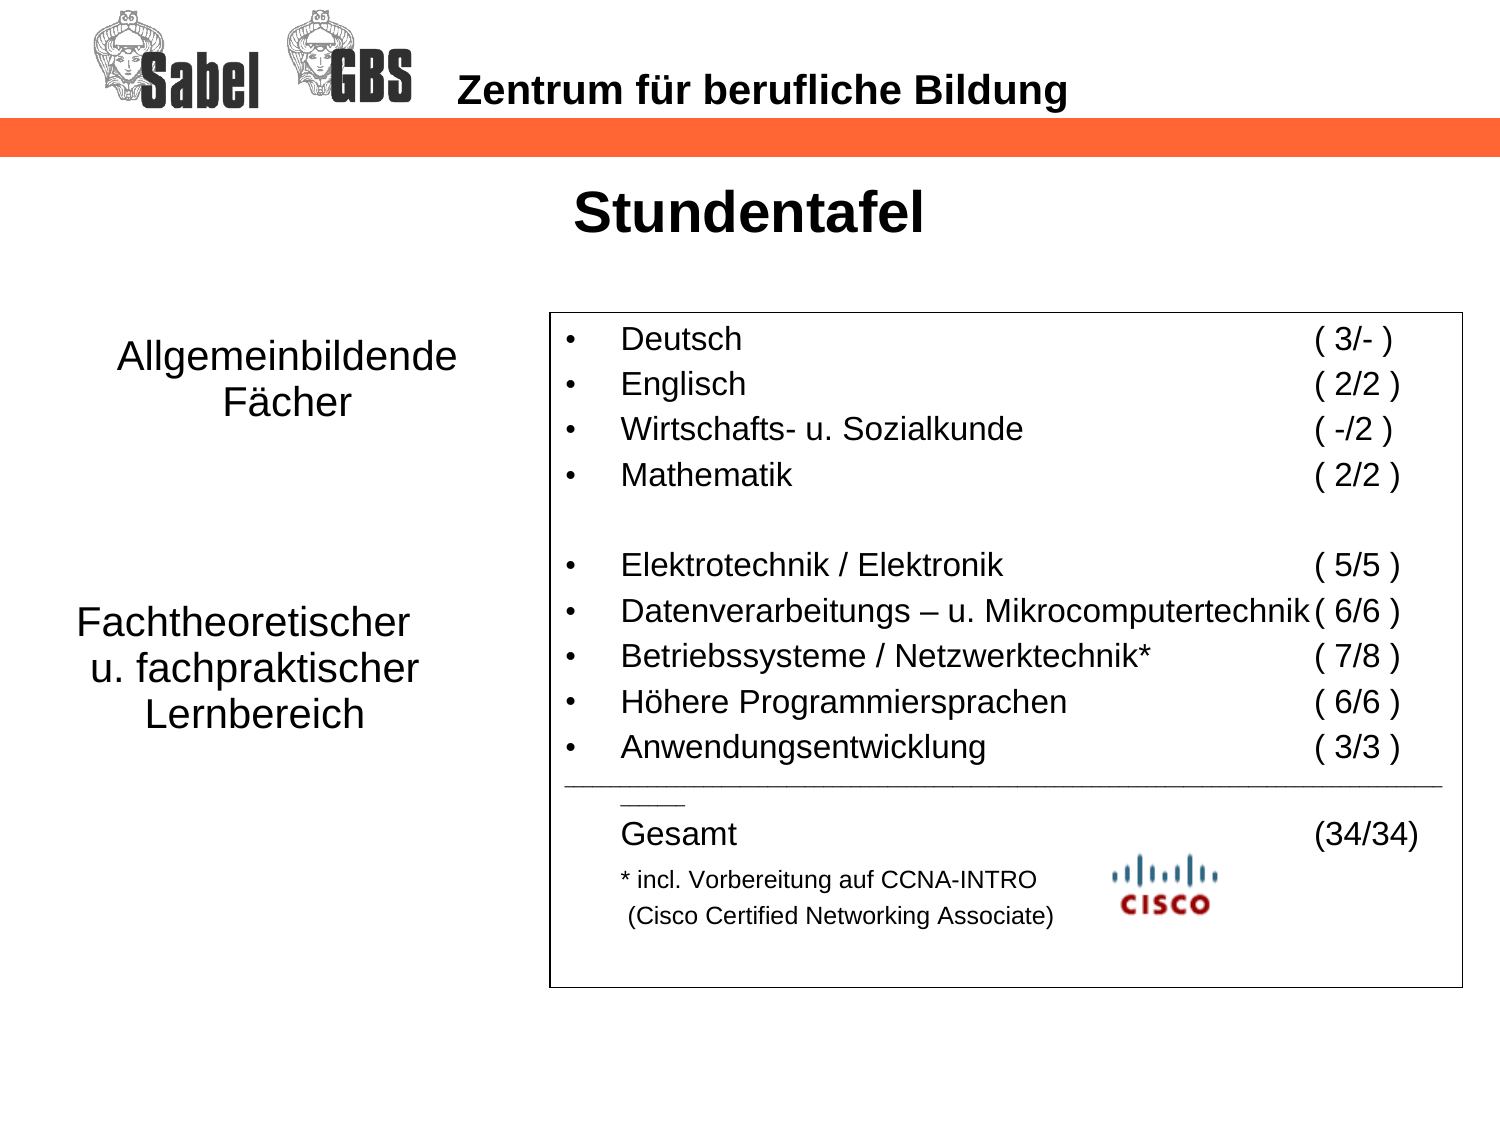

# Stundentafel
Deutsch				( 3/- )
Englisch				( 2/2 )
Wirtschafts- u. Sozialkunde		( -/2 )
Mathematik				( 2/2 )
Elektrotechnik / Elektronik			( 5/5 )
Datenverarbeitungs – u. Mikrocomputertechnik	( 6/6 )
Betriebssysteme / Netzwerktechnik*		( 7/8 )
Höhere Programmiersprachen		( 6/6 )
Anwendungsentwicklung			( 3/3 )
______________________________________________________________________________________________________
	Gesamt				(34/34)
	* incl. Vorbereitung auf CCNA-INTRO
	 (Cisco Certified Networking Associate)
Allgemeinbildende
Fächer
Fachtheoretischer u. fachpraktischer Lernbereich